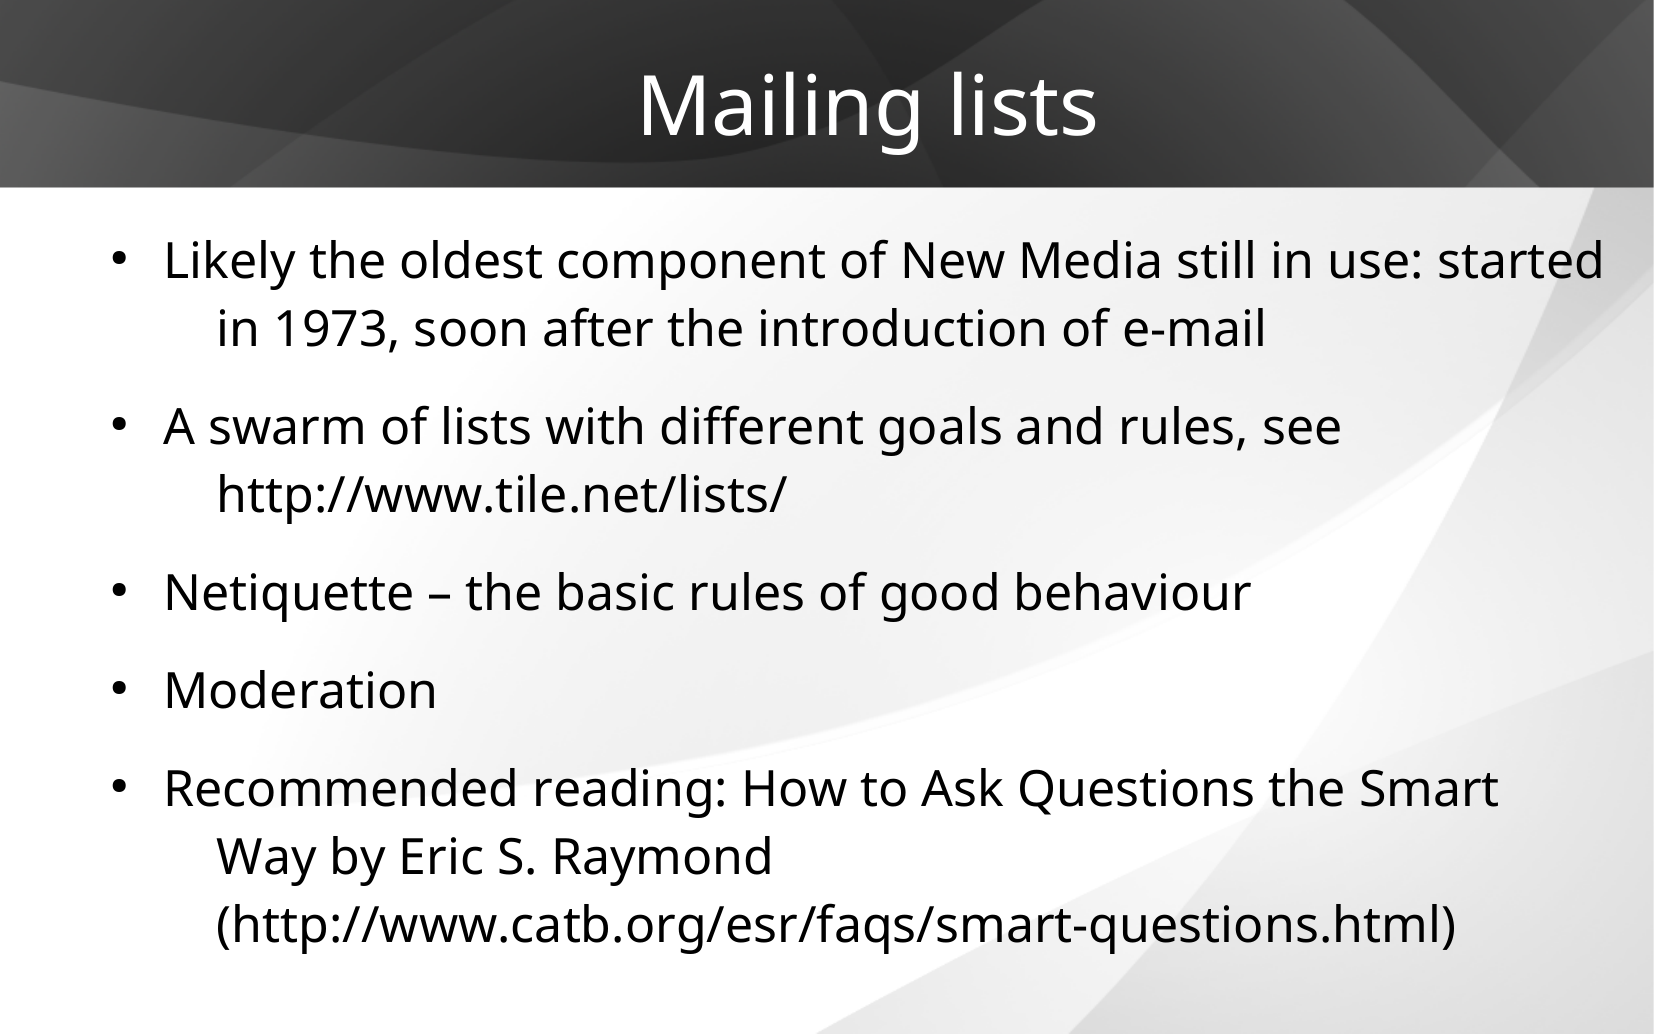

# Mailing lists
Likely the oldest component of New Media still in use: started in 1973, soon after the introduction of e-mail
A swarm of lists with different goals and rules, see http://www.tile.net/lists/
Netiquette – the basic rules of good behaviour
Moderation
Recommended reading: How to Ask Questions the Smart Way by Eric S. Raymond (http://www.catb.org/esr/faqs/smart-questions.html)